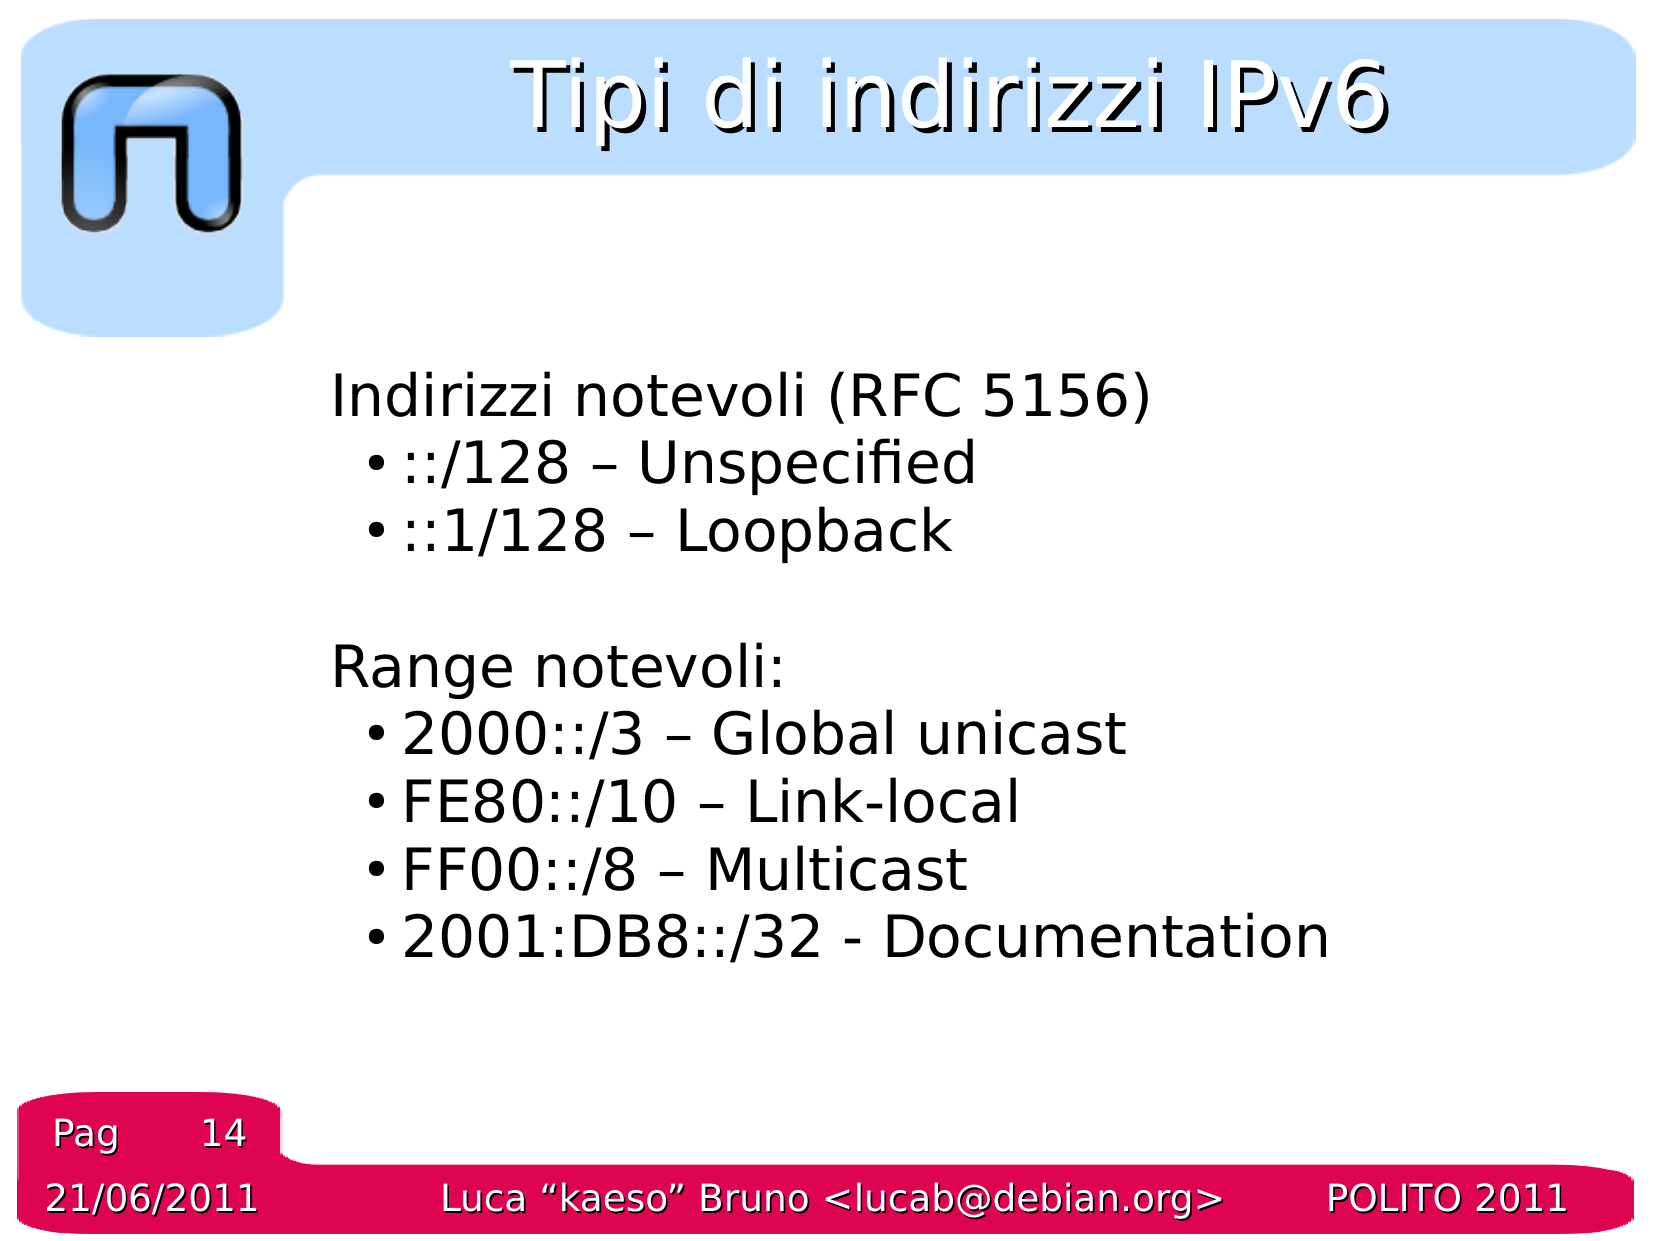

# Tipi di indirizzi IPv6
Indirizzi notevoli (RFC 5156)
::/128 – Unspecified
::1/128 – Loopback
Range notevoli:
2000::/3 – Global unicast
FE80::/10 – Link-local
FF00::/8 – Multicast
2001:DB8::/32 - Documentation
Pag
Luca “kaeso” Bruno <lucab@debian.org> 		POLITO 2011
21/06/2011